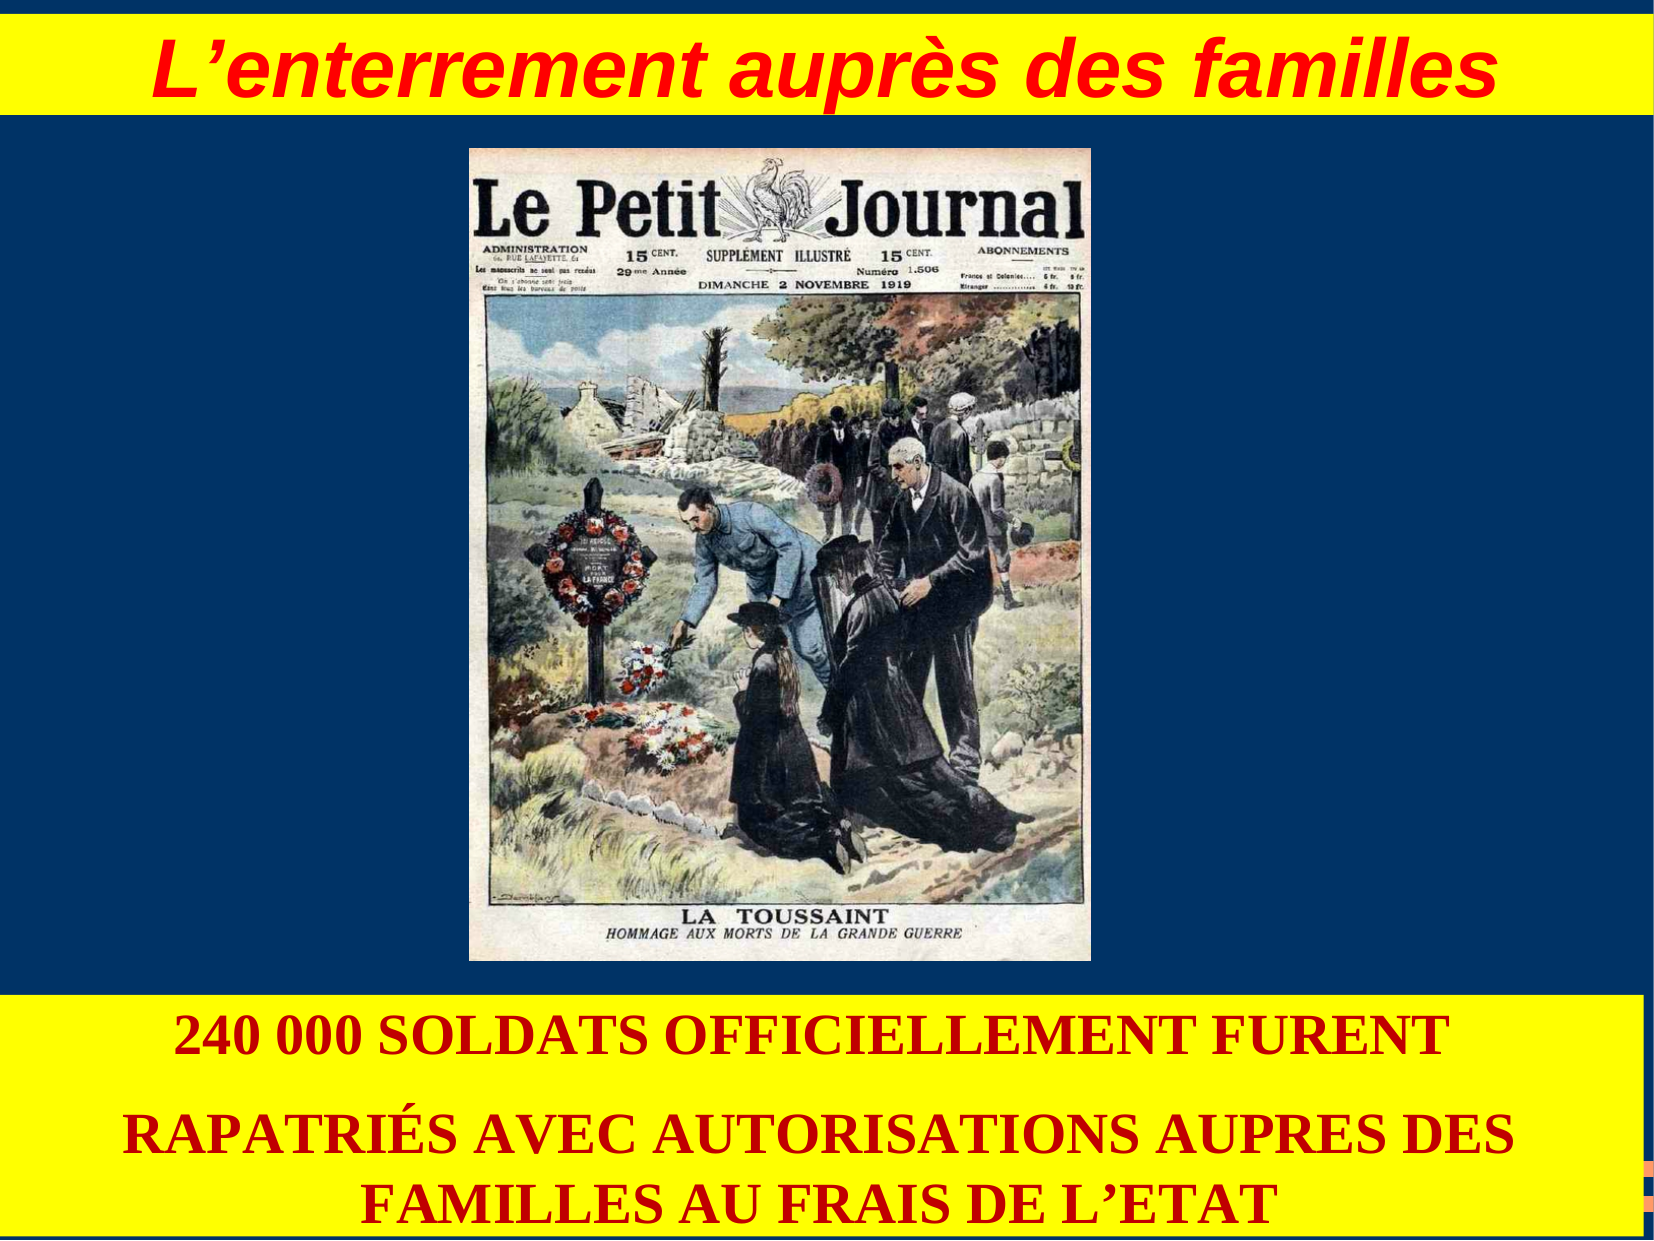

# L’enterrement auprès des familles
240 000 SOLDATS OFFICIELLEMENT FURENT
RAPATRIÉS AVEC AUTORISATIONS AUPRES DES FAMILLES AU FRAIS DE L’ETAT